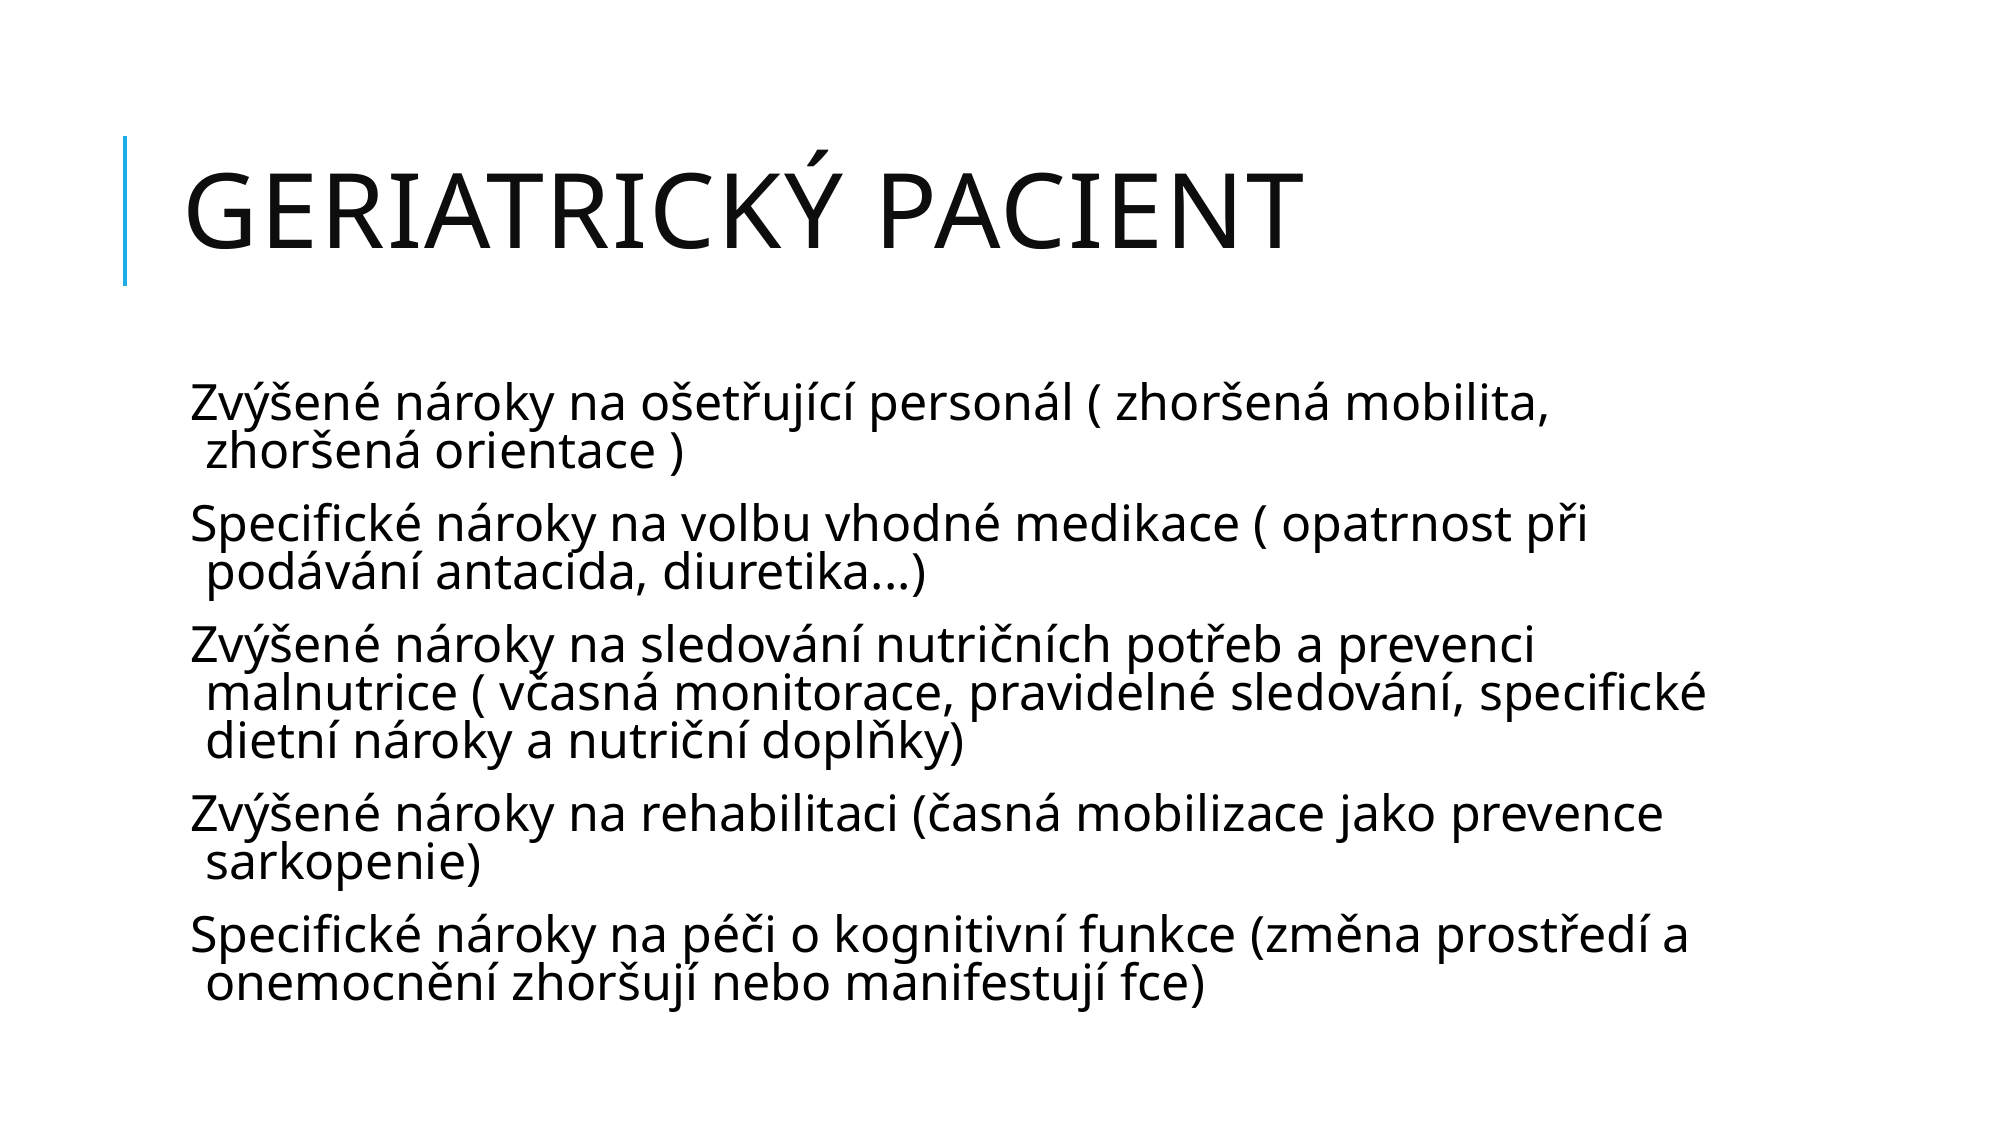

# Geriatrický pacient
Zvýšené nároky na ošetřující personál ( zhoršená mobilita, zhoršená orientace )
Specifické nároky na volbu vhodné medikace ( opatrnost při podávání antacida, diuretika...)
Zvýšené nároky na sledování nutričních potřeb a prevenci malnutrice ( včasná monitorace, pravidelné sledování, specifické dietní nároky a nutriční doplňky)
Zvýšené nároky na rehabilitaci (časná mobilizace jako prevence sarkopenie)
Specifické nároky na péči o kognitivní funkce (změna prostředí a onemocnění zhoršují nebo manifestují fce)